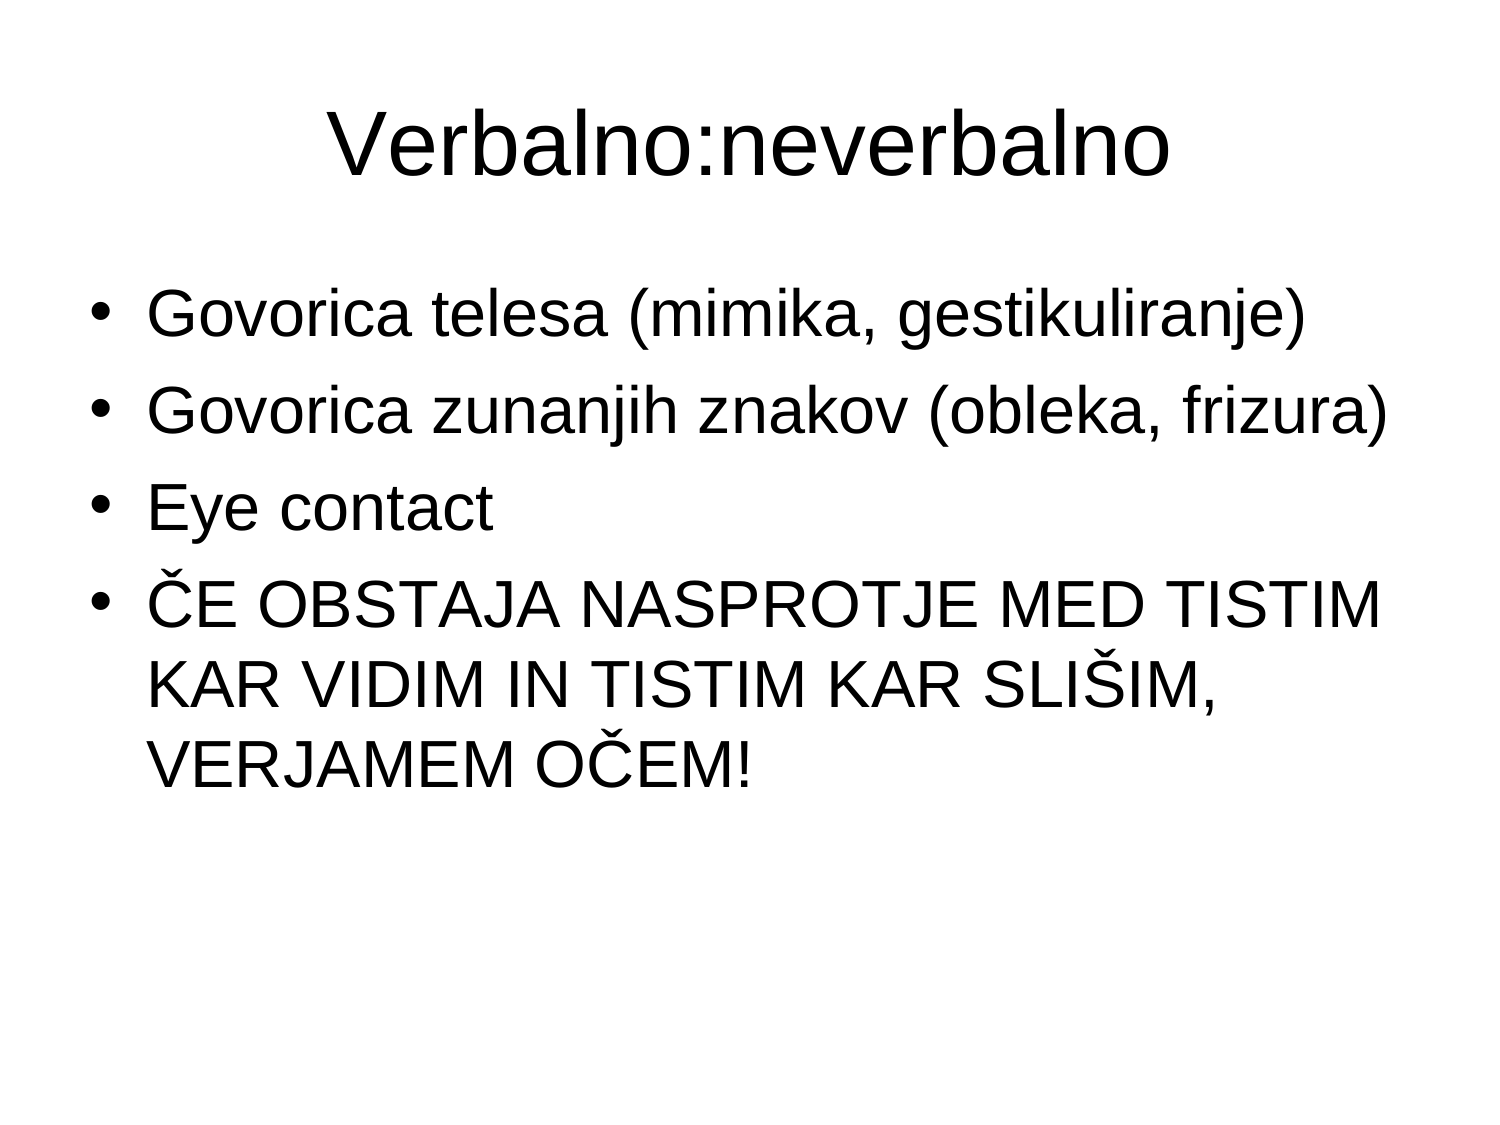

# Verbalno:neverbalno
Govorica telesa (mimika, gestikuliranje)
Govorica zunanjih znakov (obleka, frizura)
Eye contact
ČE OBSTAJA NASPROTJE MED TISTIM KAR VIDIM IN TISTIM KAR SLIŠIM, VERJAMEM OČEM!